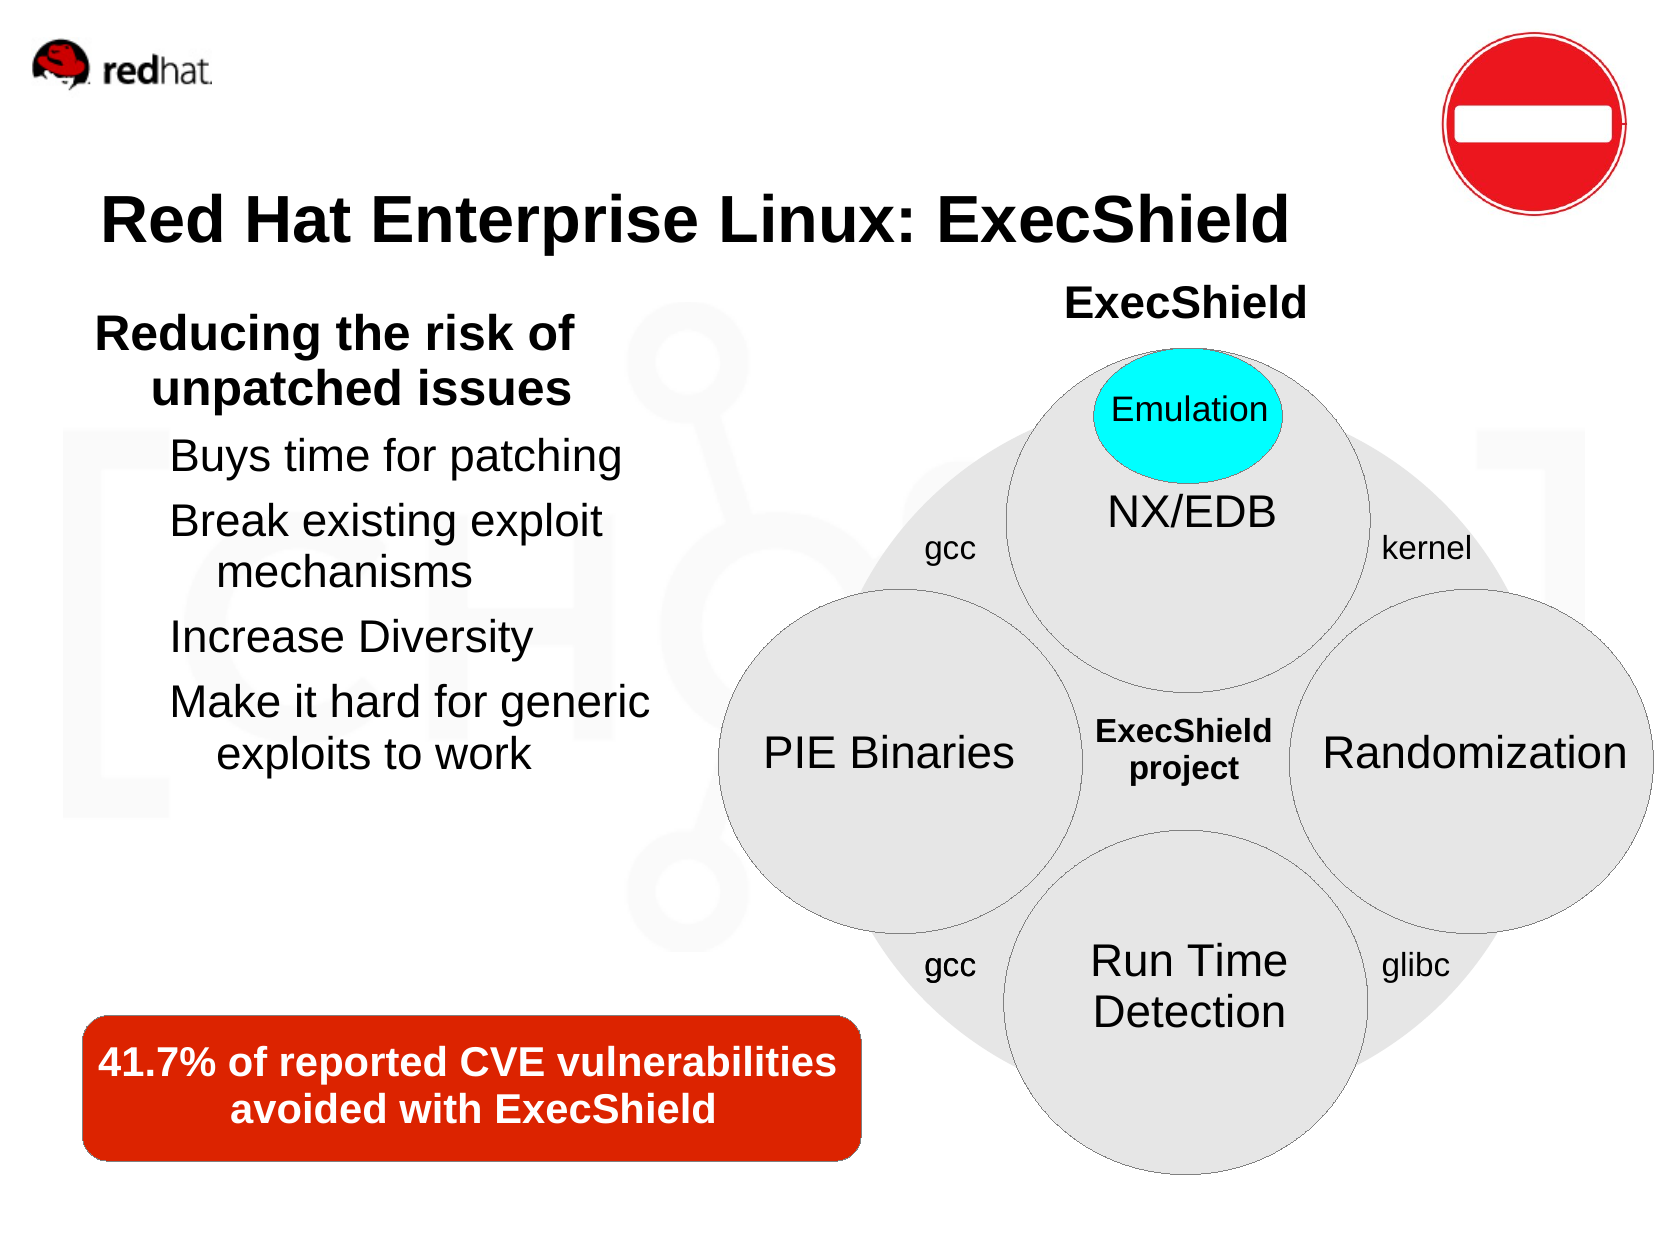

# Red Hat Enterprise Linux: ExecShield
 ExecShield
Reducing the risk of unpatched issues
Buys time for patching
Break existing exploit mechanisms
Increase Diversity
Make it hard for generic exploits to work
Emulation
NX/EDB
gcc
kernel
PIE Binaries
Randomization
ExecShield
project
Run Time
Detection
gcc
gcc
glibc
41.7% of reported CVE vulnerabilities
avoided with ExecShield